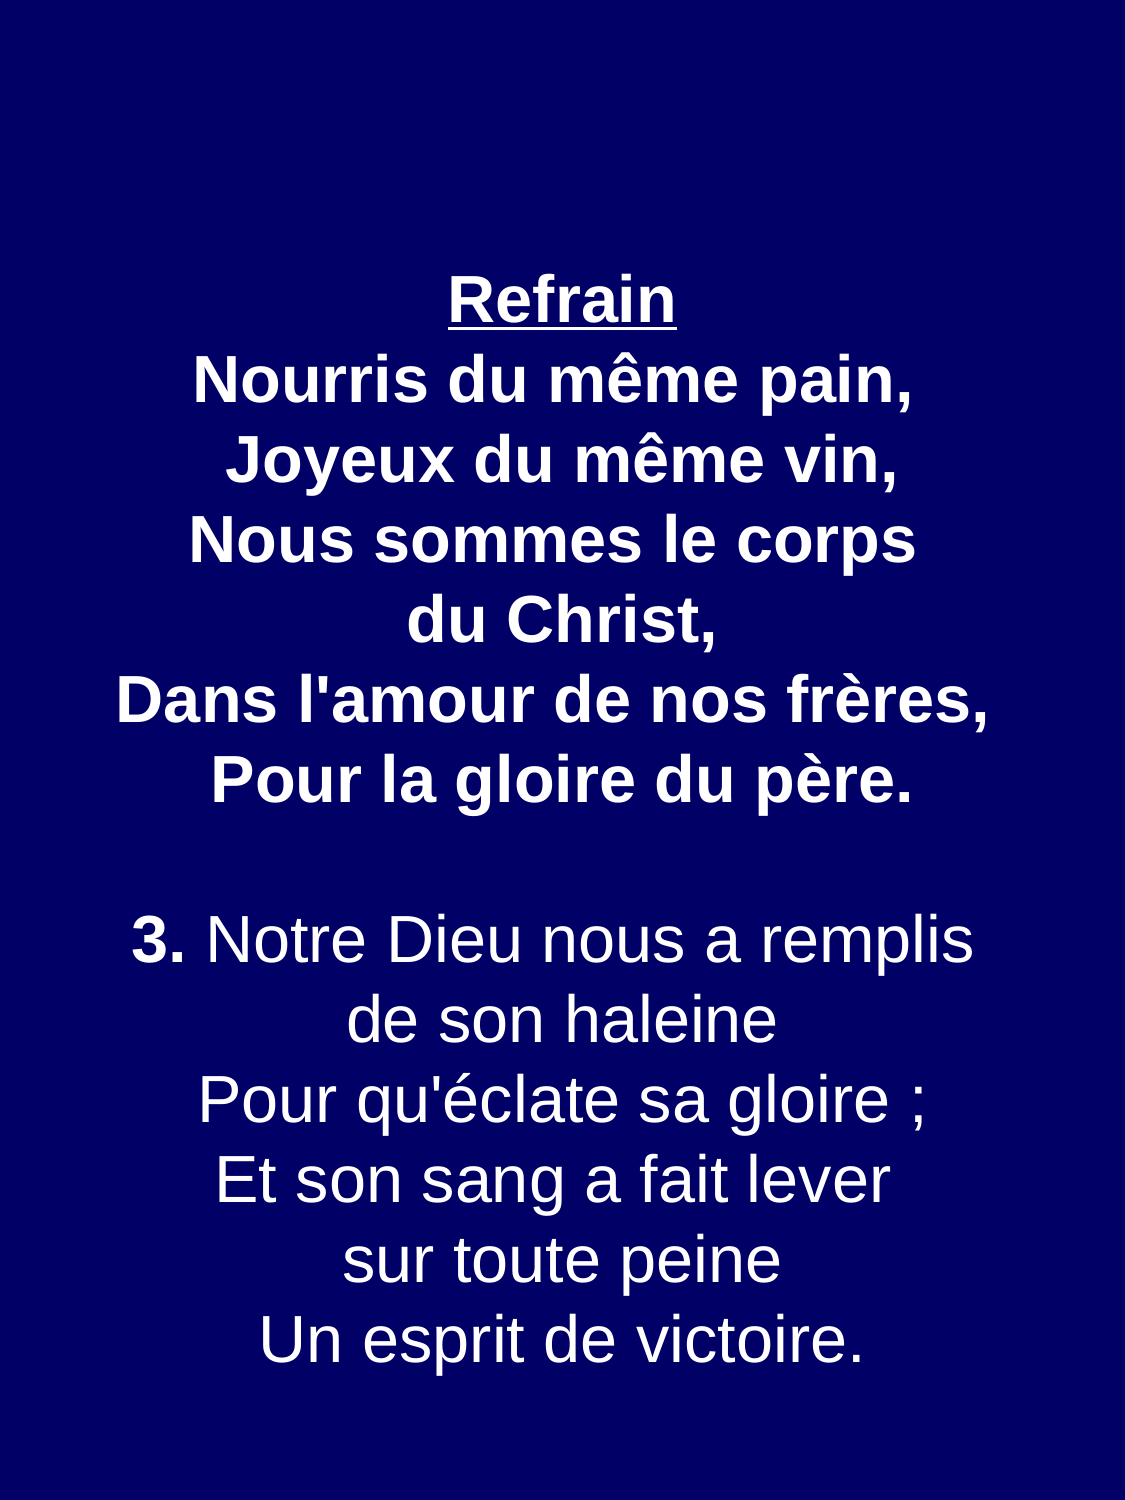

Refrain
Nourris du même pain,
Joyeux du même vin,
Nous sommes le corps
du Christ,
Dans l'amour de nos frères,
Pour la gloire du père.
3. Notre Dieu nous a remplis
de son haleine
Pour qu'éclate sa gloire ;
Et son sang a fait lever
sur toute peine
Un esprit de victoire.